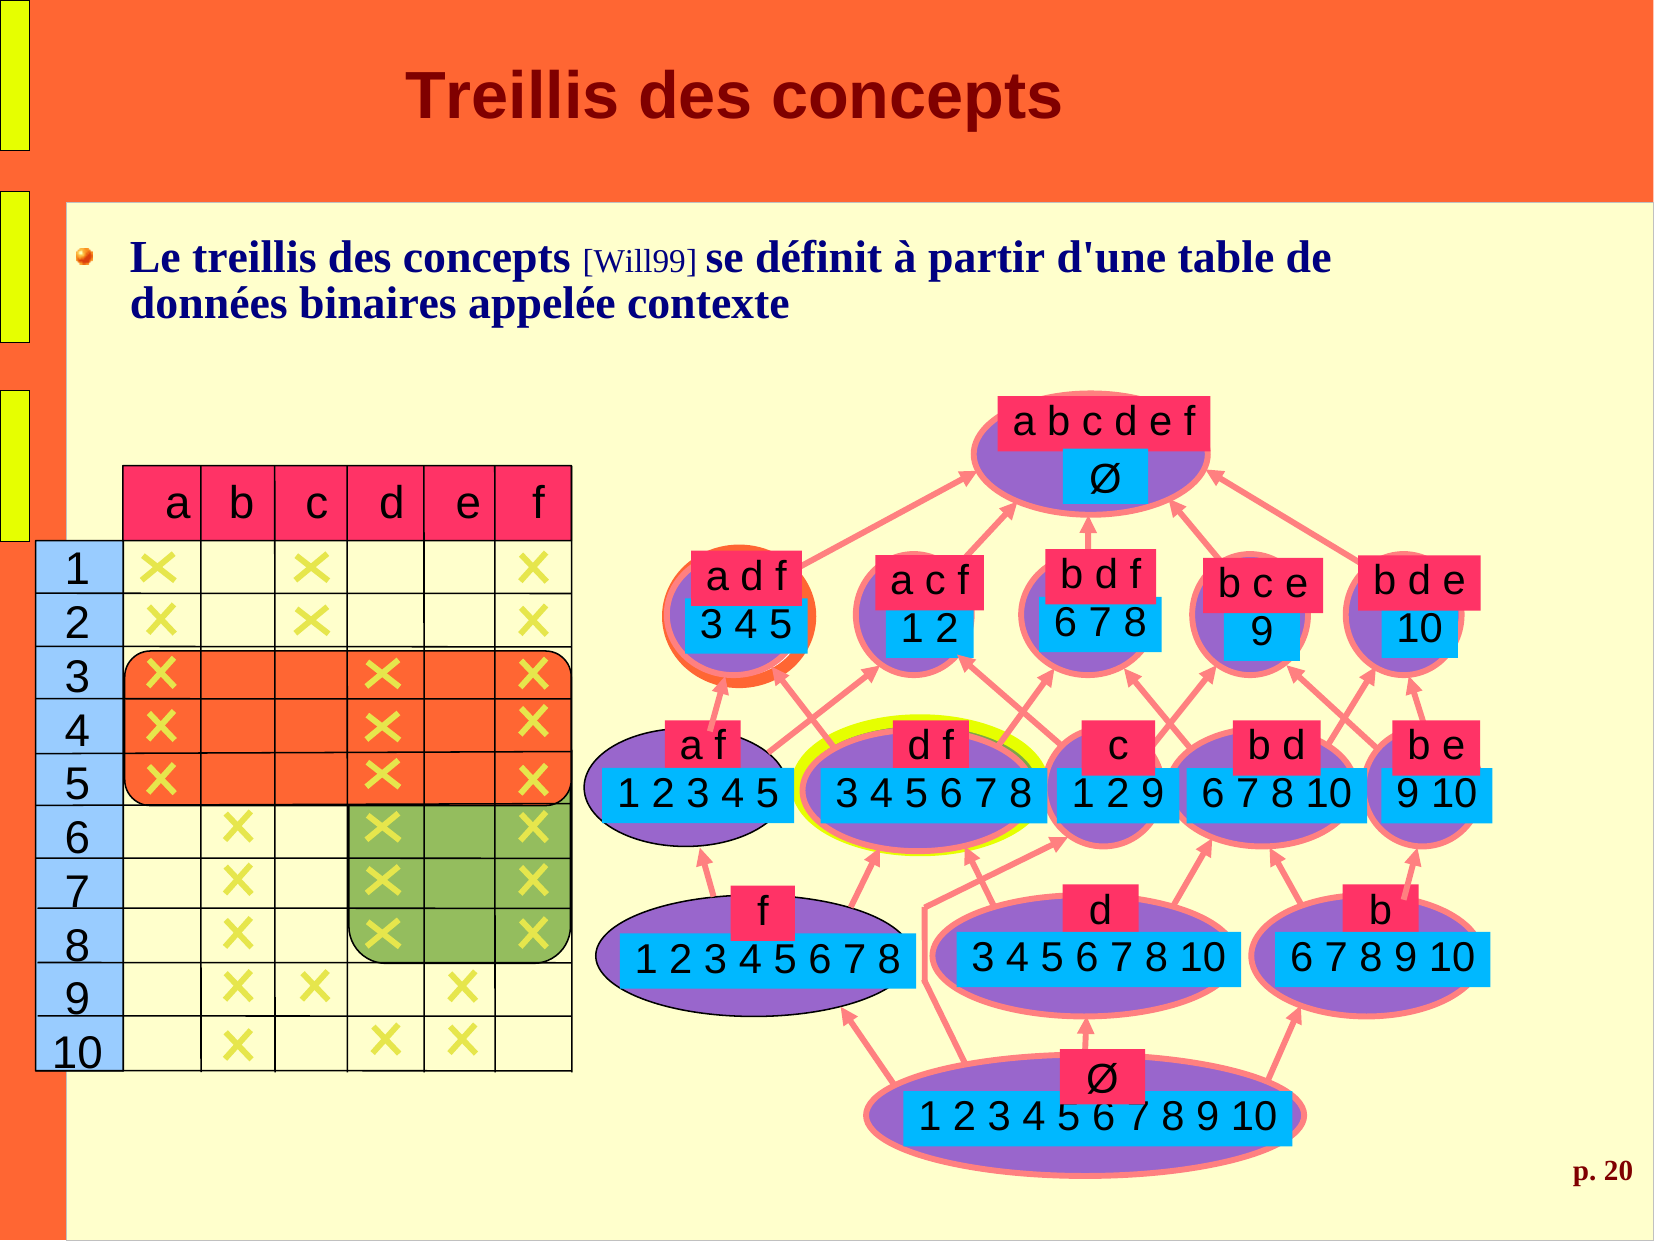

# Treillis des concepts
Le treillis des concepts [Will99] se définit à partir d'une table de données binaires appelée contexte
a b c d e f
 Ø
a b c d e f
1
2
3
4
5
6
7
8
9
10
b d f
a d f
a c f
b d e
b c e
6 7 8
3 4 5
1 2
10
 9
a f
d f
 c
b d
b e
1 2 3 4 5
3 4 5 6 7 8
1 2 9
6 7 8 10
9 10
 d
 b
 f
3 4 5 6 7 8 10
6 7 8 9 10
1 2 3 4 5 6 7 8
 Ø
1 2 3 4 5 6 7 8 9 10